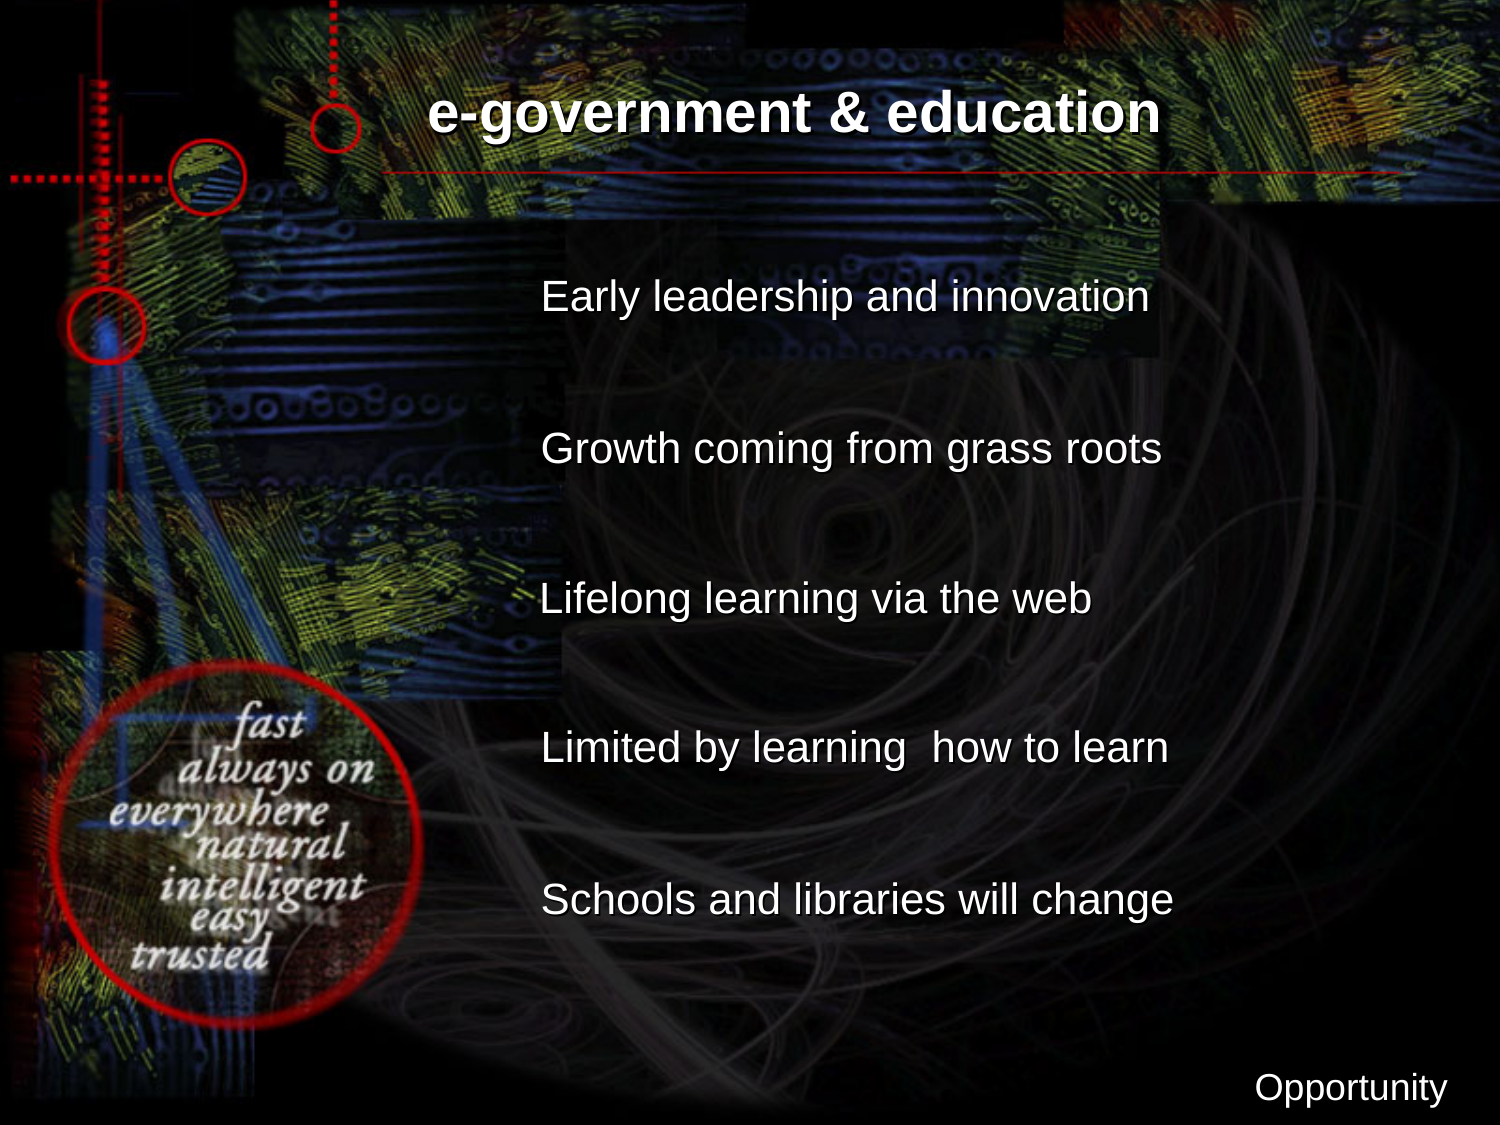

# e-government & education
Early leadership and innovation
Growth coming from grass roots
Lifelong learning via the web
Limited by learning how to learn
Schools and libraries will change
Opportunity